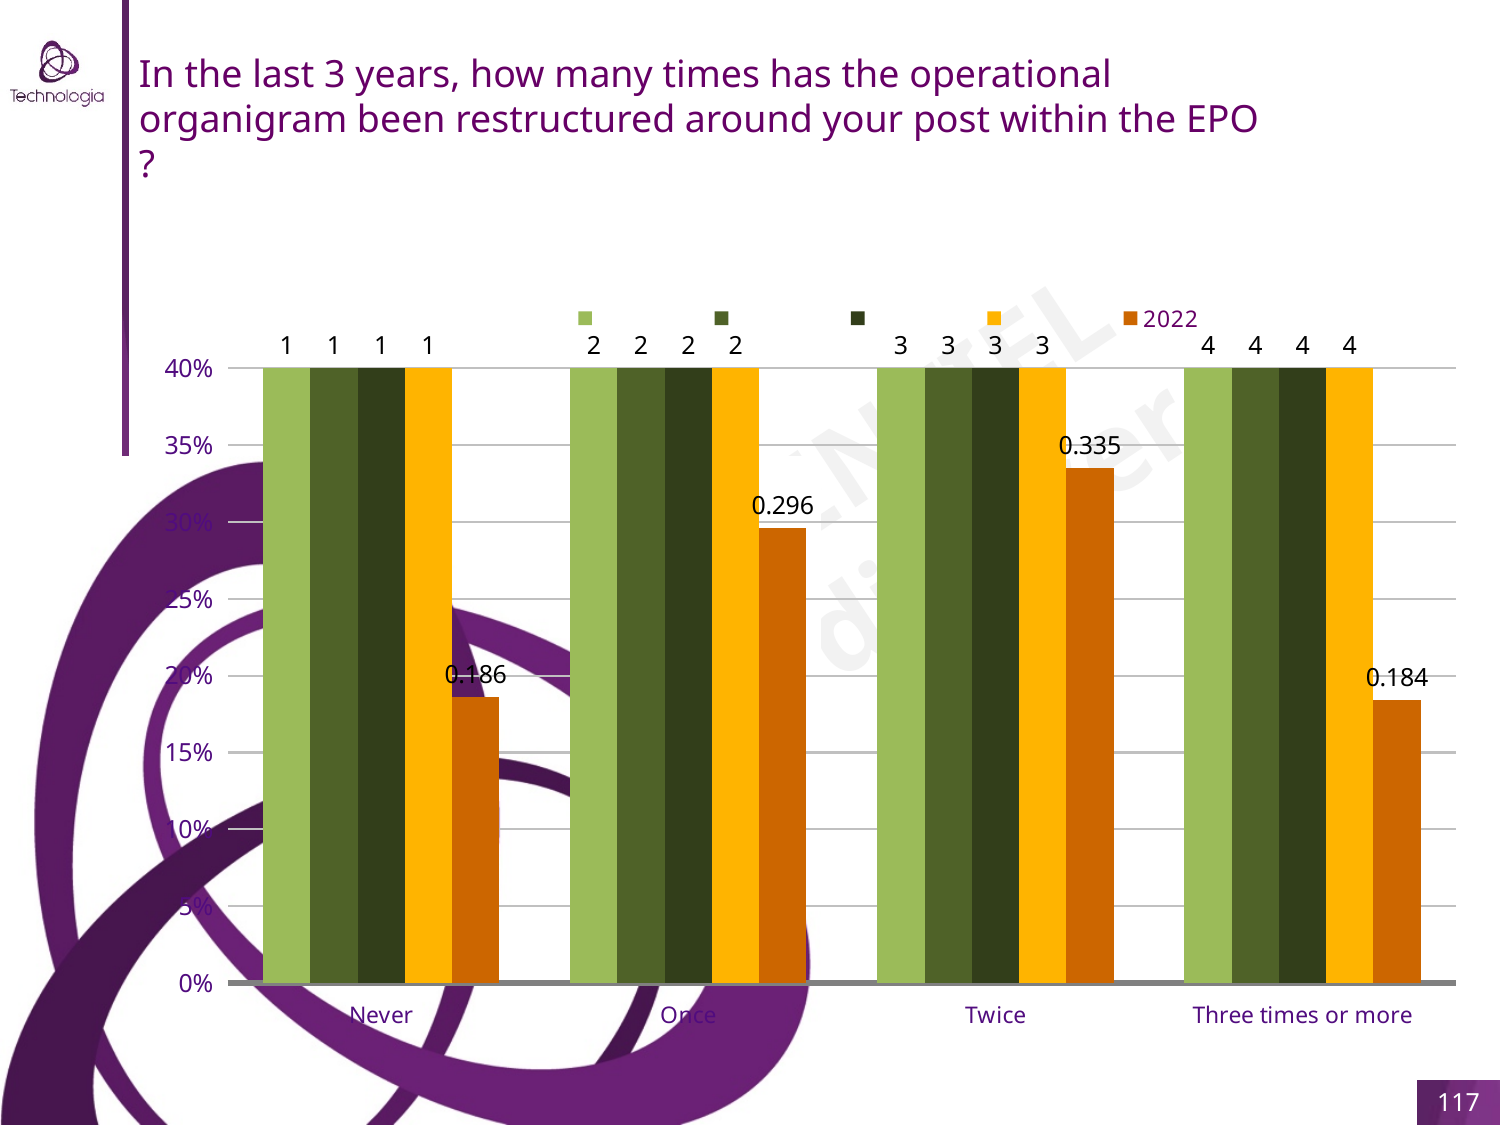

# In the last 3 years, how many times has the operational organigram been restructured around your post within the EPO ?
[unsupported chart]